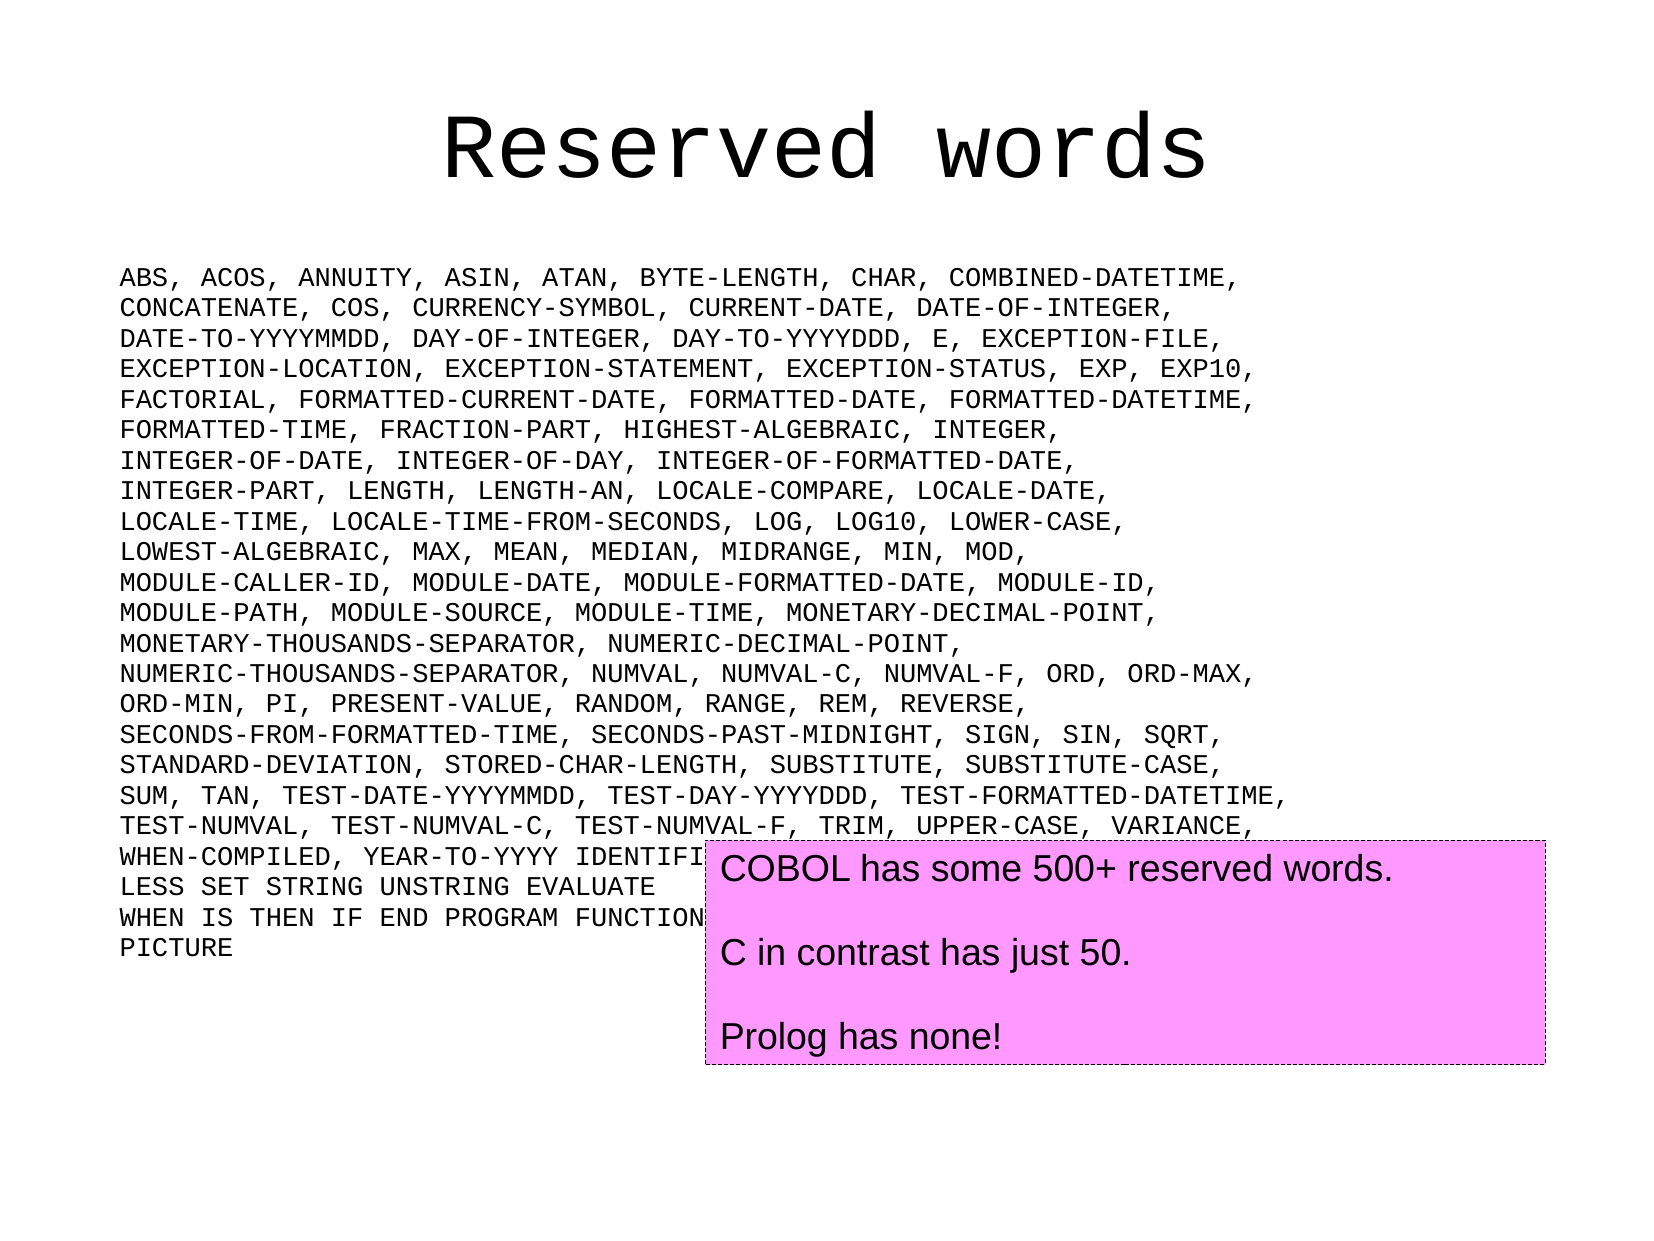

# Reserved words
ABS, ACOS, ANNUITY, ASIN, ATAN, BYTE-LENGTH, CHAR, COMBINED-DATETIME,
CONCATENATE, COS, CURRENCY-SYMBOL, CURRENT-DATE, DATE-OF-INTEGER,
DATE-TO-YYYYMMDD, DAY-OF-INTEGER, DAY-TO-YYYYDDD, E, EXCEPTION-FILE,
EXCEPTION-LOCATION, EXCEPTION-STATEMENT, EXCEPTION-STATUS, EXP, EXP10,
FACTORIAL, FORMATTED-CURRENT-DATE, FORMATTED-DATE, FORMATTED-DATETIME,
FORMATTED-TIME, FRACTION-PART, HIGHEST-ALGEBRAIC, INTEGER,
INTEGER-OF-DATE, INTEGER-OF-DAY, INTEGER-OF-FORMATTED-DATE,
INTEGER-PART, LENGTH, LENGTH-AN, LOCALE-COMPARE, LOCALE-DATE,
LOCALE-TIME, LOCALE-TIME-FROM-SECONDS, LOG, LOG10, LOWER-CASE,
LOWEST-ALGEBRAIC, MAX, MEAN, MEDIAN, MIDRANGE, MIN, MOD,
MODULE-CALLER-ID, MODULE-DATE, MODULE-FORMATTED-DATE, MODULE-ID,
MODULE-PATH, MODULE-SOURCE, MODULE-TIME, MONETARY-DECIMAL-POINT,
MONETARY-THOUSANDS-SEPARATOR, NUMERIC-DECIMAL-POINT,
NUMERIC-THOUSANDS-SEPARATOR, NUMVAL, NUMVAL-C, NUMVAL-F, ORD, ORD-MAX,
ORD-MIN, PI, PRESENT-VALUE, RANDOM, RANGE, REM, REVERSE,
SECONDS-FROM-FORMATTED-TIME, SECONDS-PAST-MIDNIGHT, SIGN, SIN, SQRT,
STANDARD-DEVIATION, STORED-CHAR-LENGTH, SUBSTITUTE, SUBSTITUTE-CASE,
SUM, TAN, TEST-DATE-YYYYMMDD, TEST-DAY-YYYYDDD, TEST-FORMATTED-DATETIME,
TEST-NUMVAL, TEST-NUMVAL-C, TEST-NUMVAL-F, TRIM, UPPER-CASE, VARIANCE,
WHEN-COMPILED, YEAR-TO-YYYY IDENTIFICATION DATA DIVISION SECTION GREATER LESS SET STRING UNSTRING EVALUATE
WHEN IS THEN IF END PROGRAM FUNCTION
PICTURE
COBOL has some 500+ reserved words.
C in contrast has just 50.
Prolog has none!